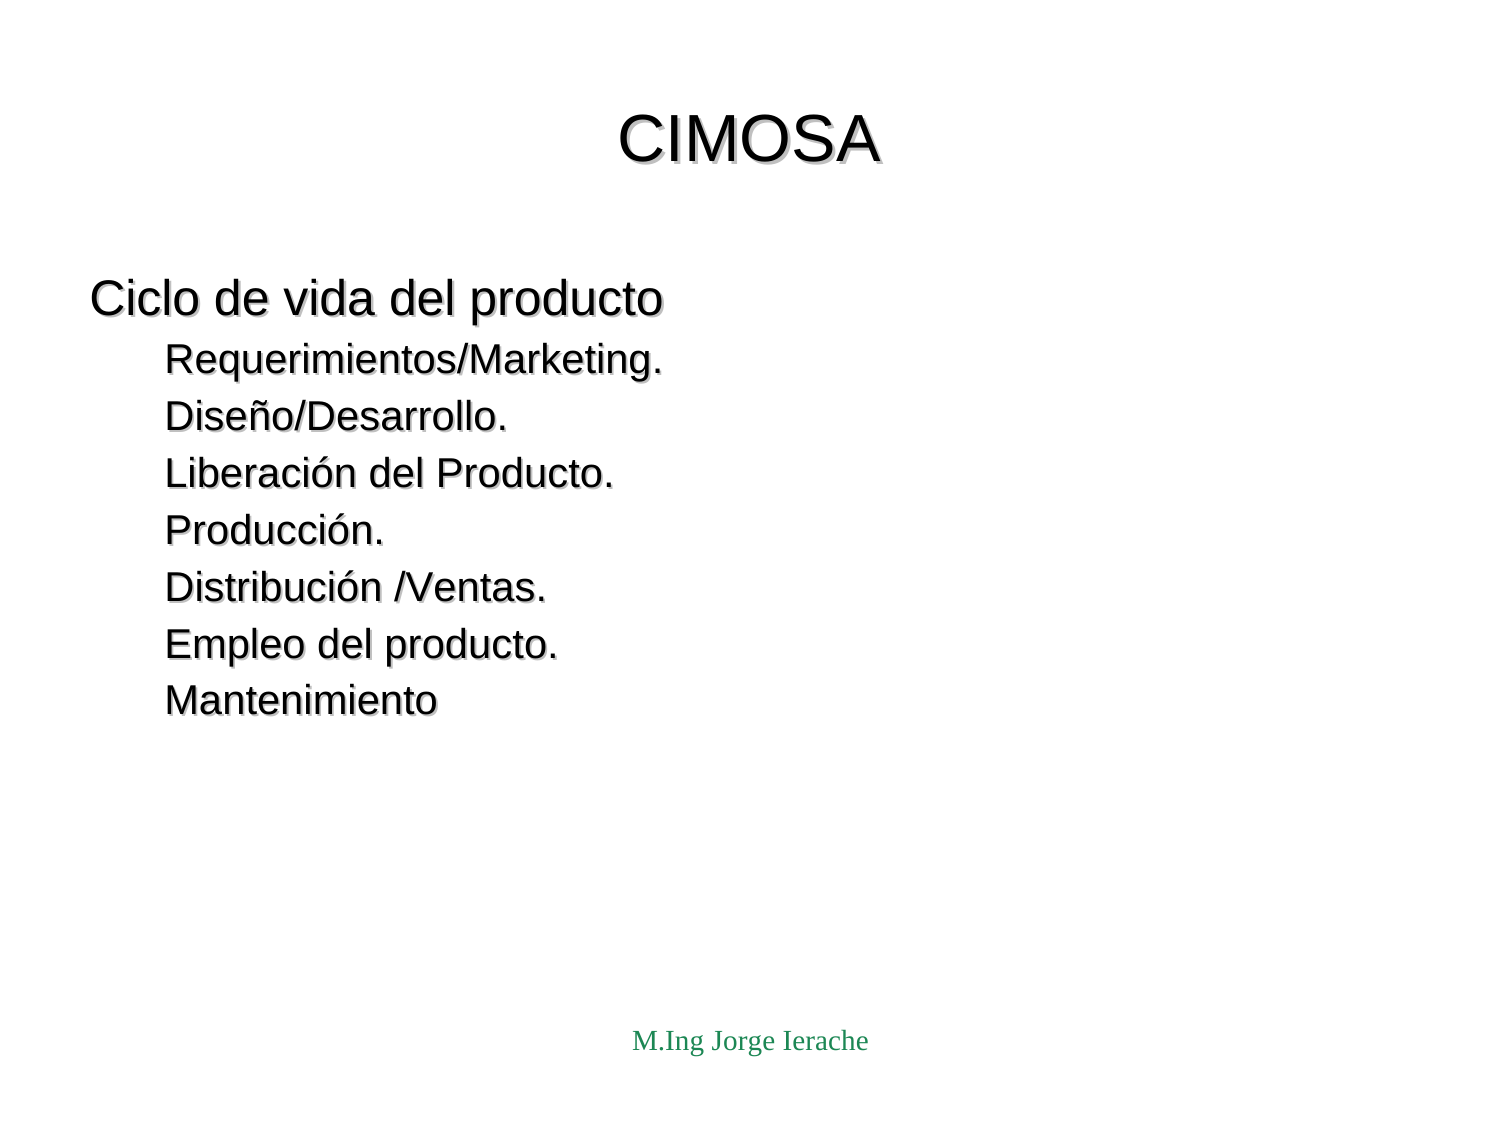

# CIMOSA
Ciclo de vida del producto
Requerimientos/Marketing.
Diseño/Desarrollo.
Liberación del Producto.
Producción.
Distribución /Ventas.
Empleo del producto.
Mantenimiento
M.Ing Jorge Ierache